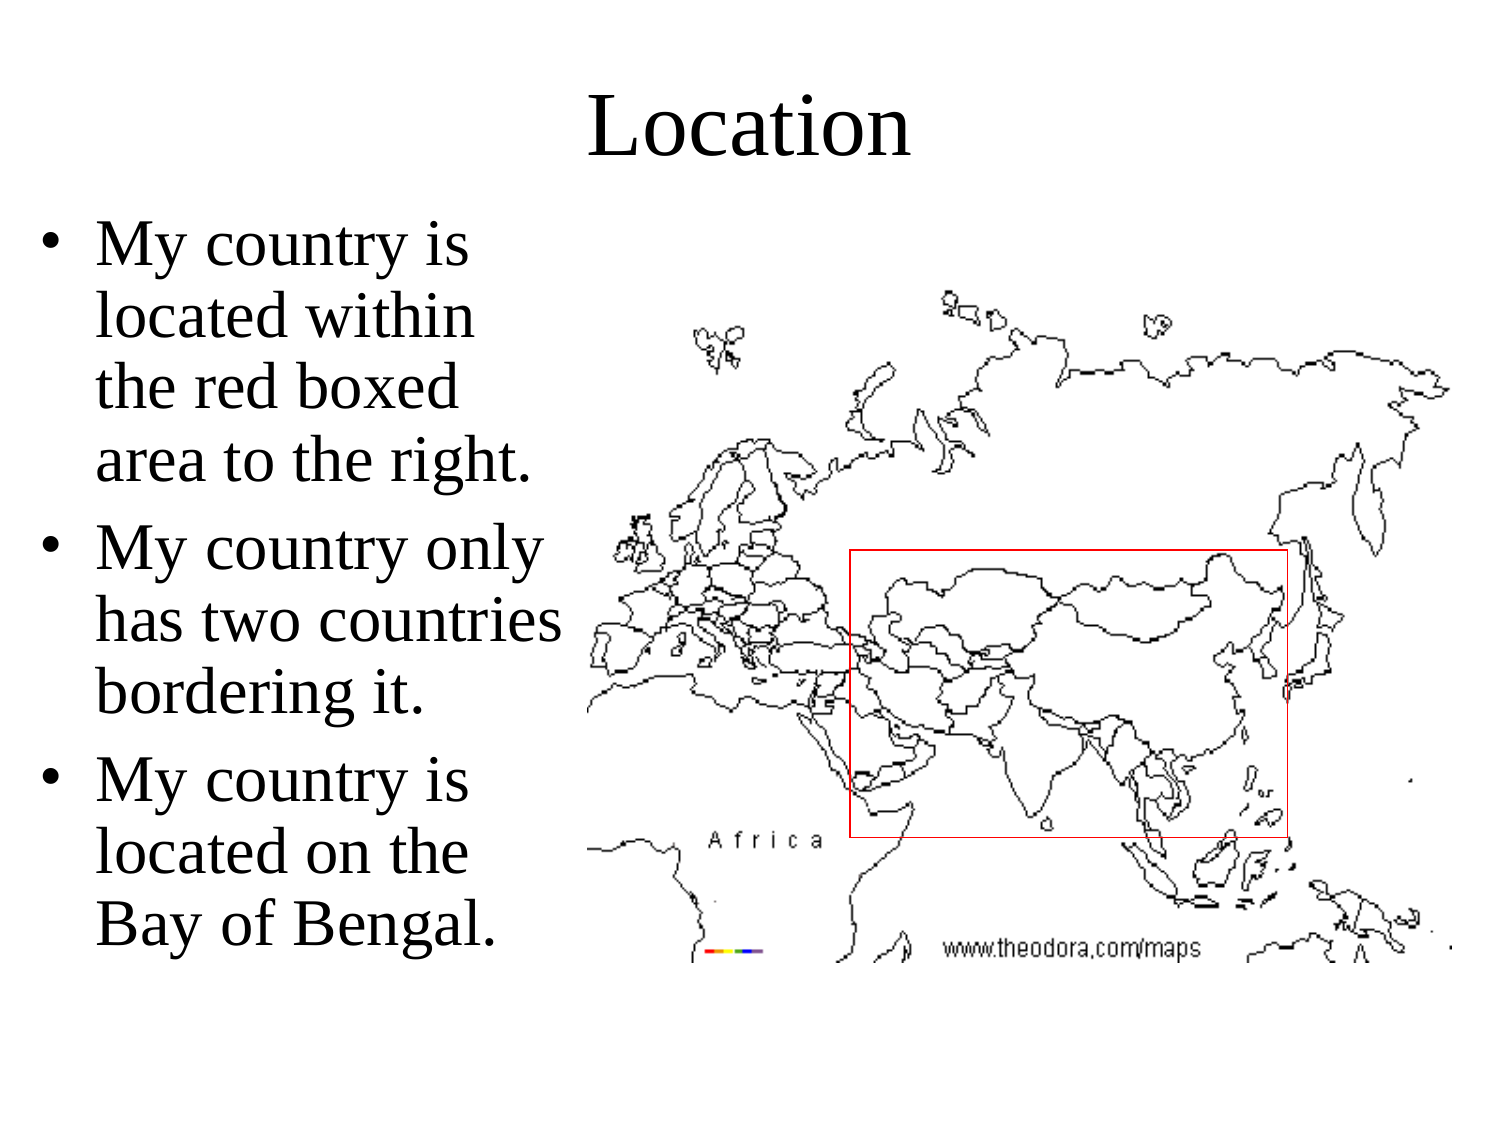

# Location
My country is located within the red boxed area to the right.
My country only has two countries bordering it.
My country is located on the Bay of Bengal.